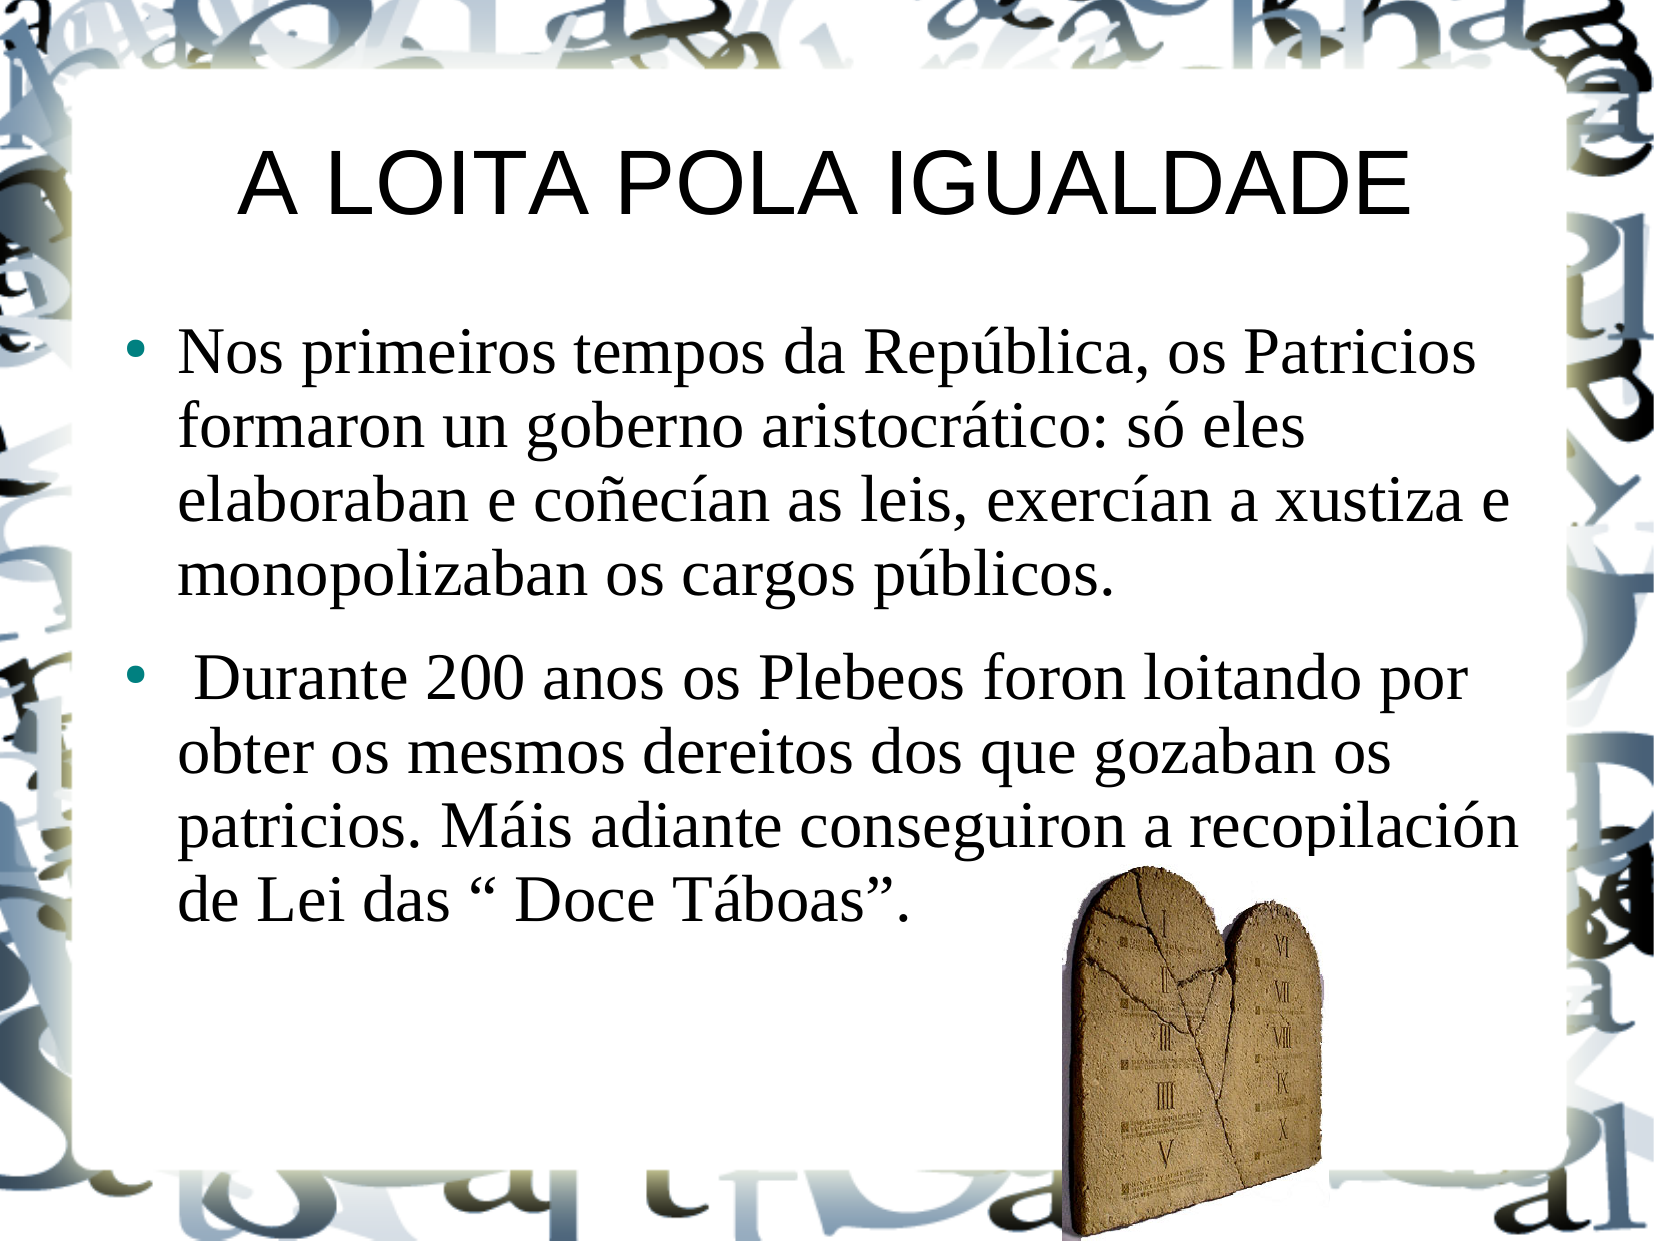

# A LOITA POLA IGUALDADE
Nos primeiros tempos da República, os Patricios formaron un goberno aristocrático: só eles elaboraban e coñecían as leis, exercían a xustiza e monopolizaban os cargos públicos.
 Durante 200 anos os Plebeos foron loitando por obter os mesmos dereitos dos que gozaban os patricios. Máis adiante conseguiron a recopilación de Lei das “ Doce Táboas”.